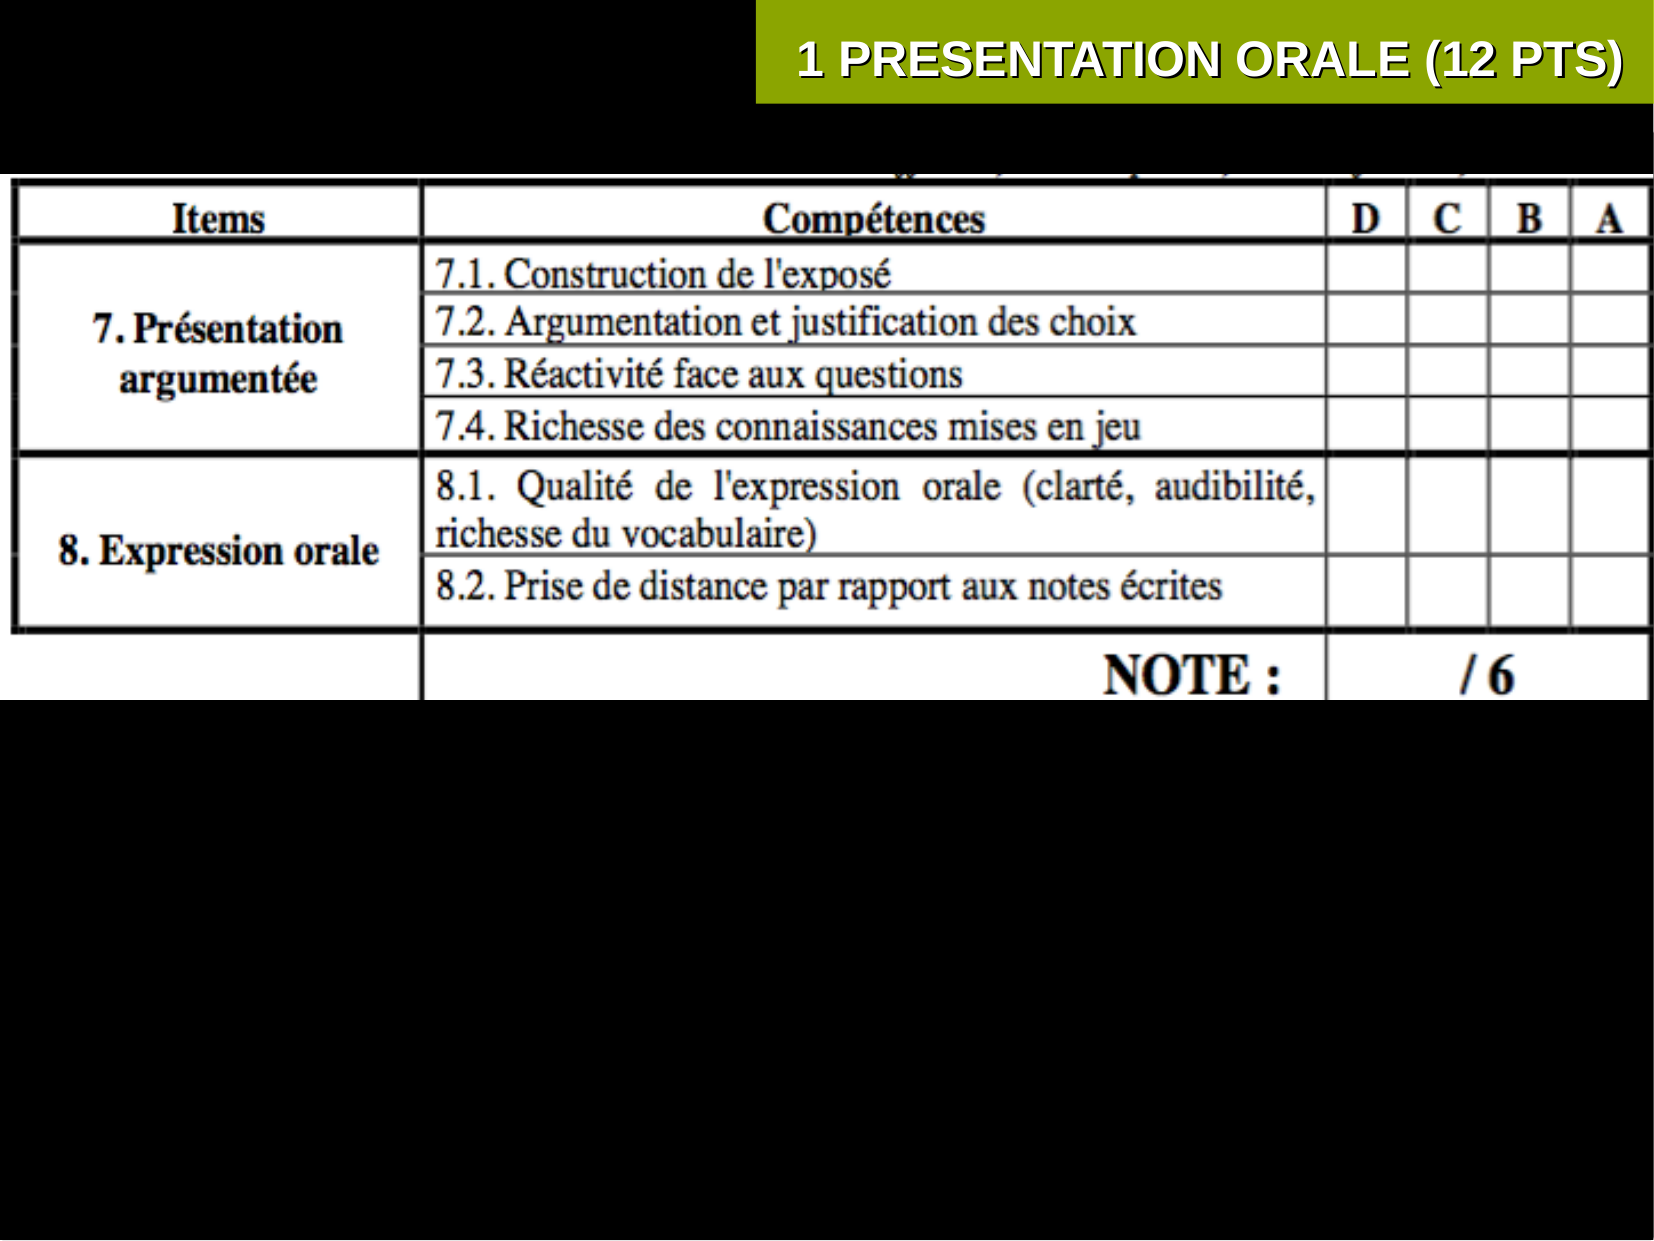

1 PRESENTATION ORALE (12 PTS)
PREPARATION DU DOSSIER
Arrêté 12-6-2015